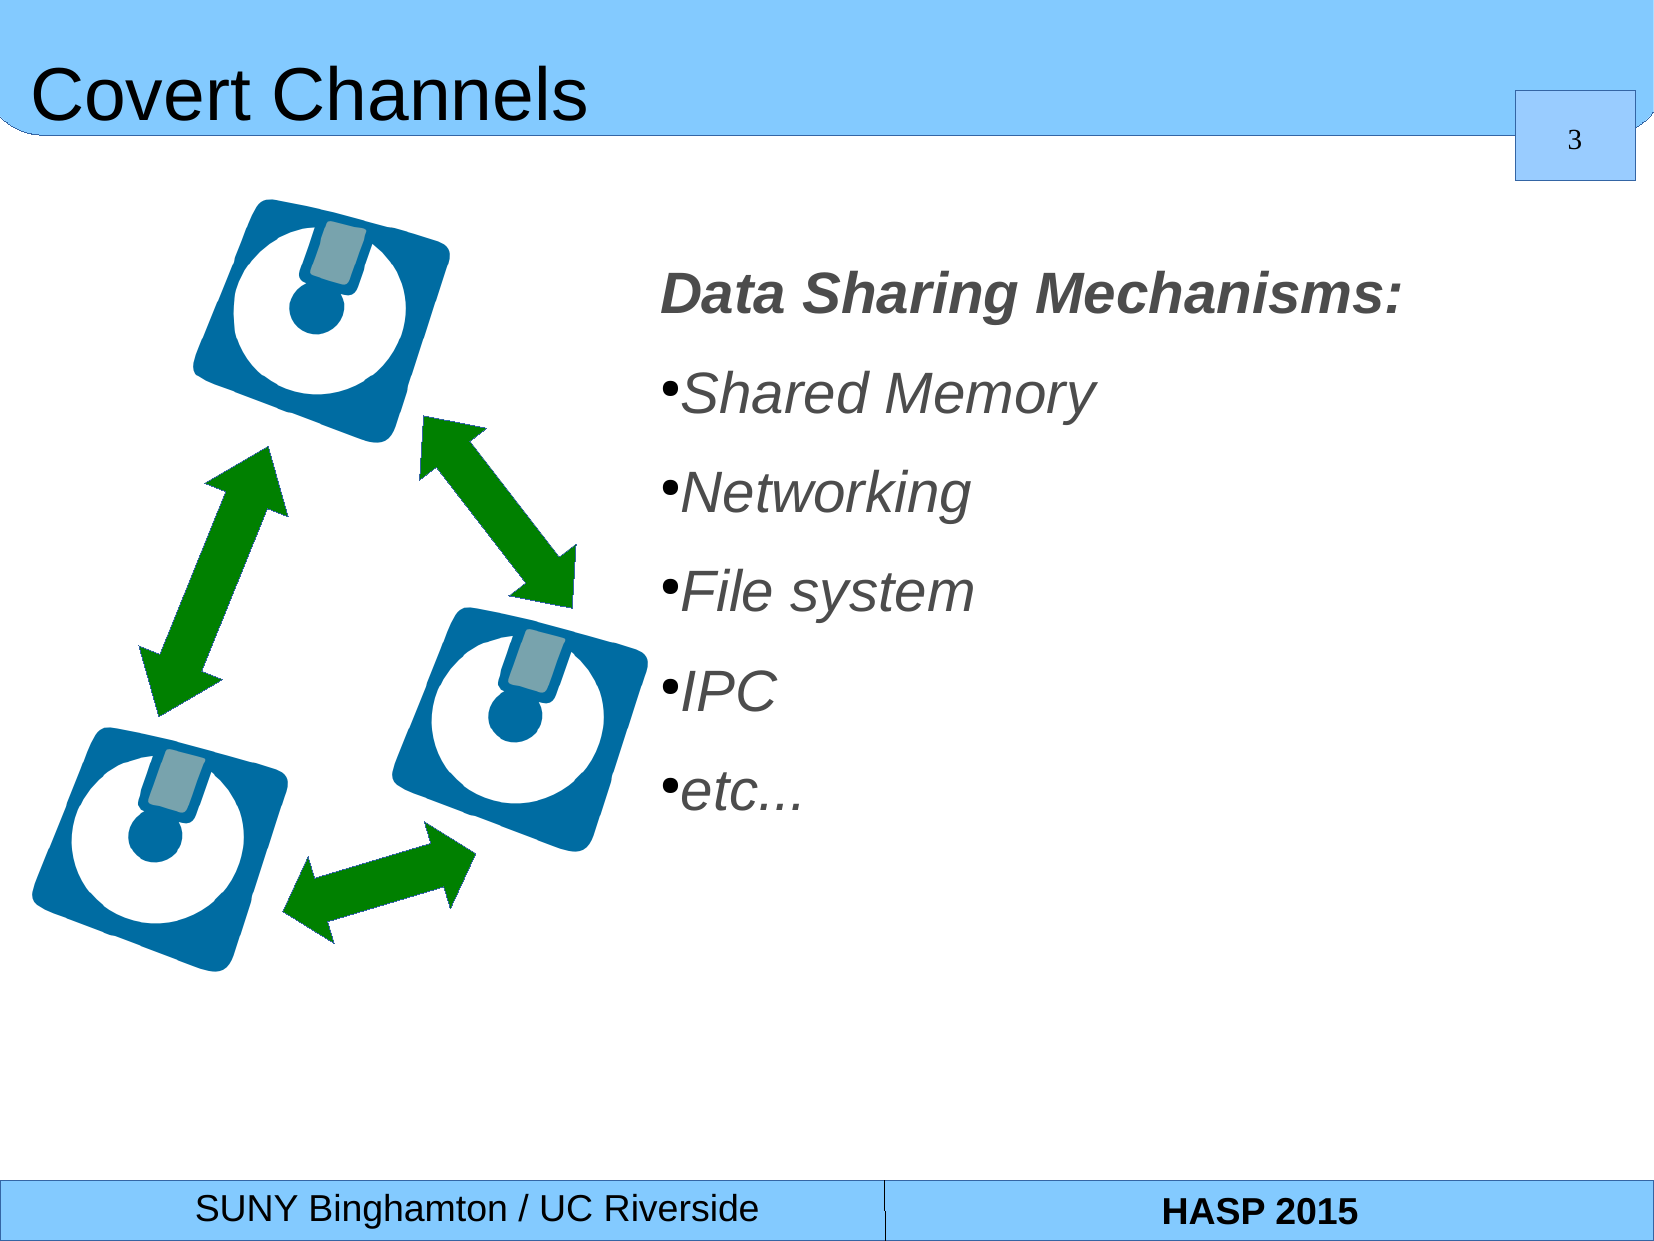

# Covert Channels
Data Sharing Mechanisms:
Shared Memory
Networking
File system
IPC
etc...